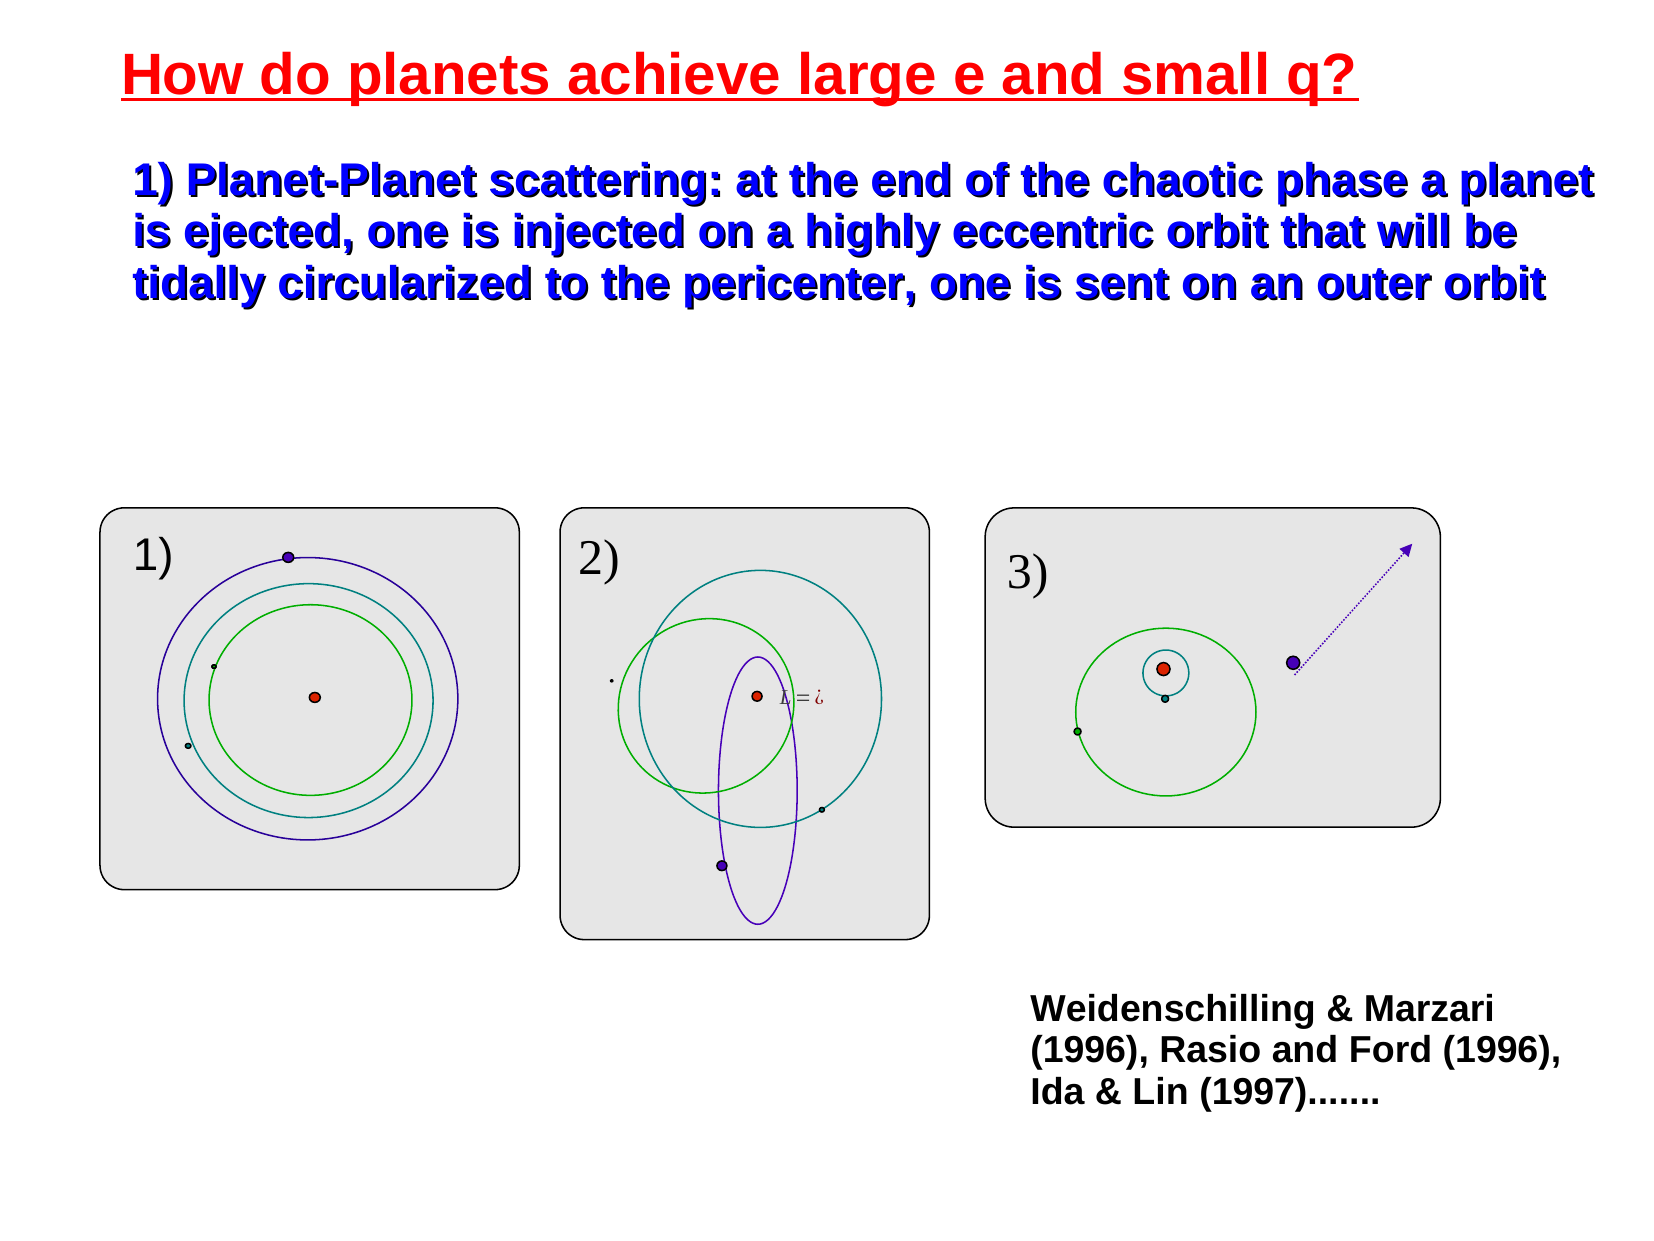

How do planets achieve large e and small q?
1) Planet-Planet scattering: at the end of the chaotic phase a planet is ejected, one is injected on a highly eccentric orbit that will be tidally circularized to the pericenter, one is sent on an outer orbit
‏
2)‏
3)‏
1)
Weidenschilling & Marzari (1996)‏, Rasio and Ford (1996),
Ida & Lin (1997).......